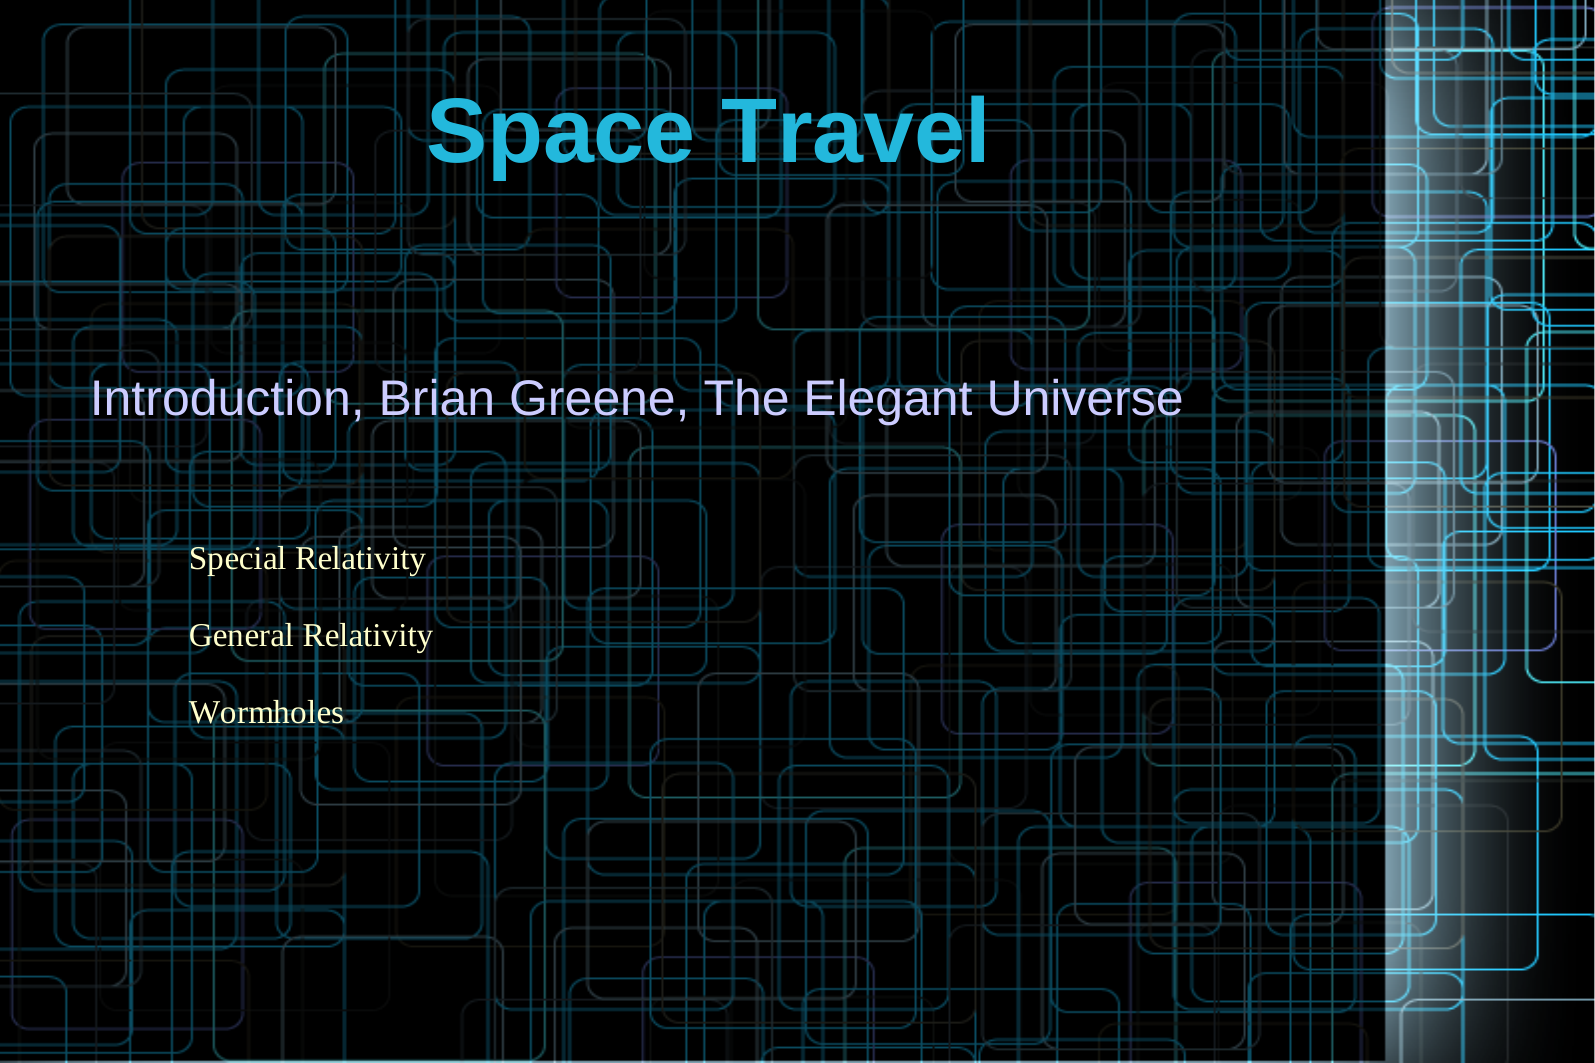

# Space Travel
Introduction, Brian Greene, The Elegant Universe